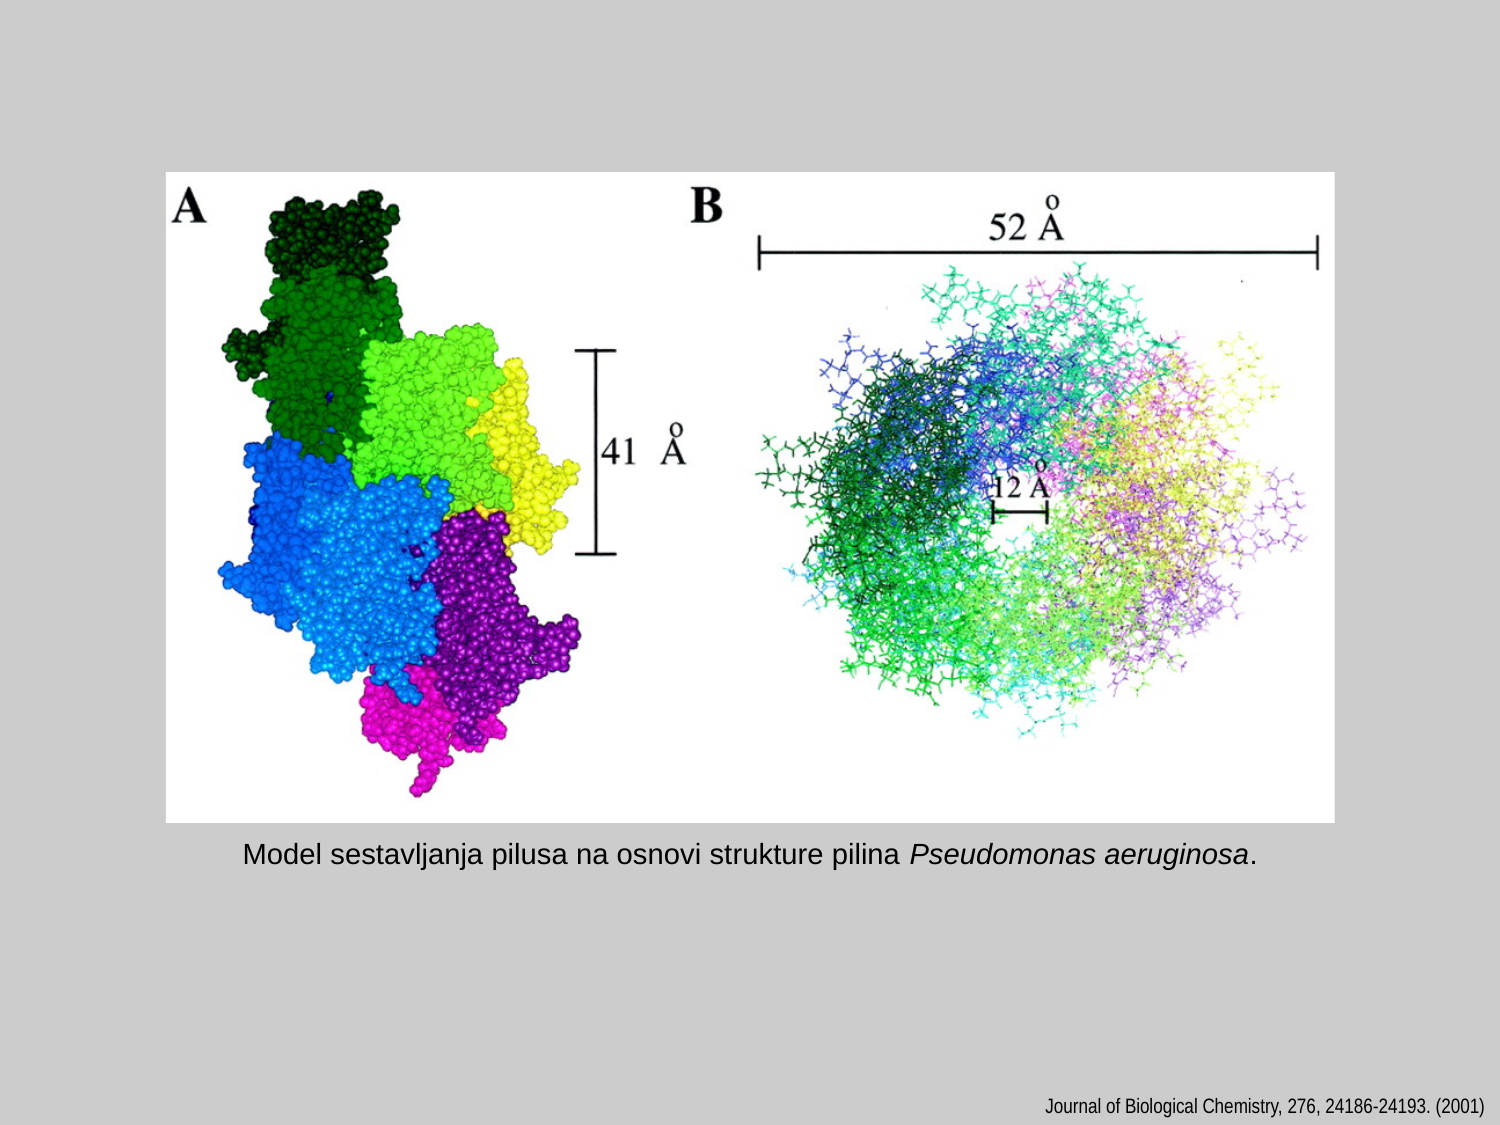

Model sestavljanja pilusa na osnovi strukture pilina Pseudomonas aeruginosa.
Journal of Biological Chemistry, 276, 24186-24193. (2001)